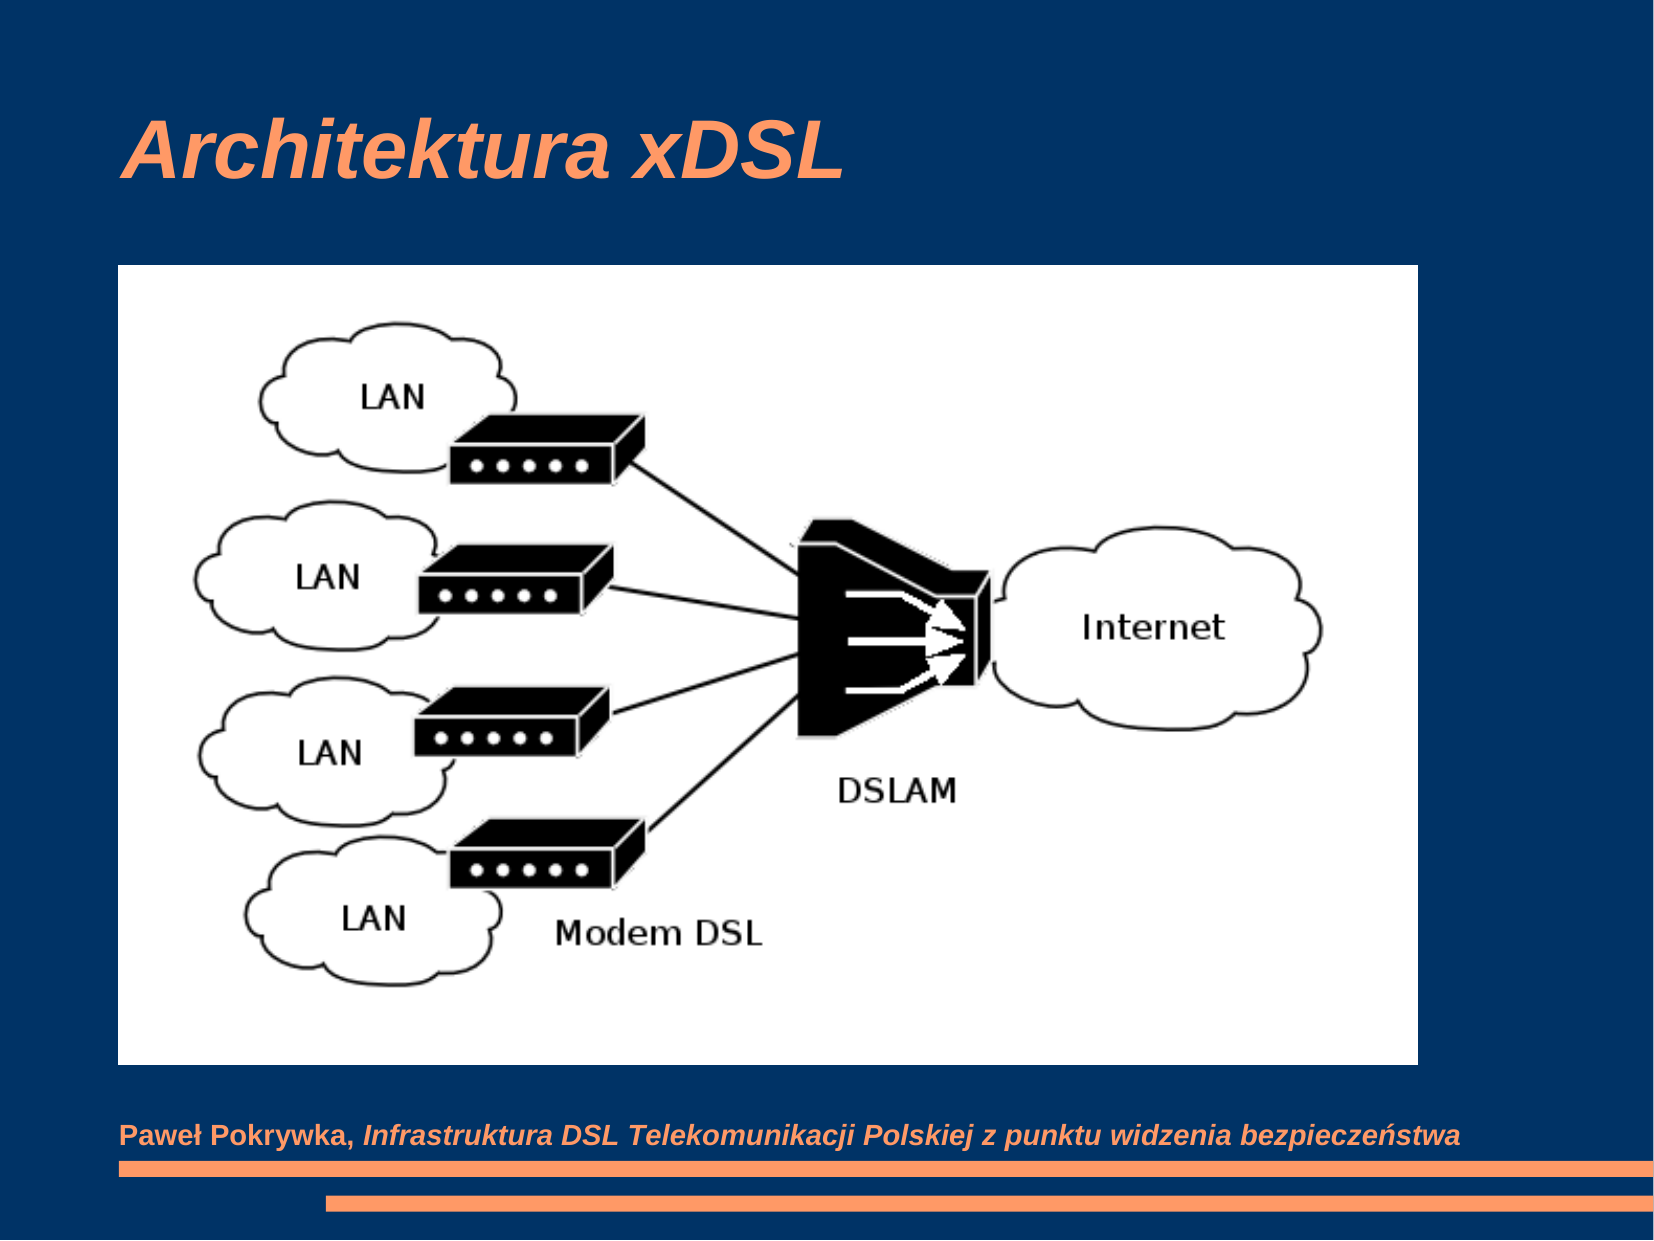

# Architektura xDSL
Paweł Pokrywka, Infrastruktura DSL Telekomunikacji Polskiej z punktu widzenia bezpieczeństwa